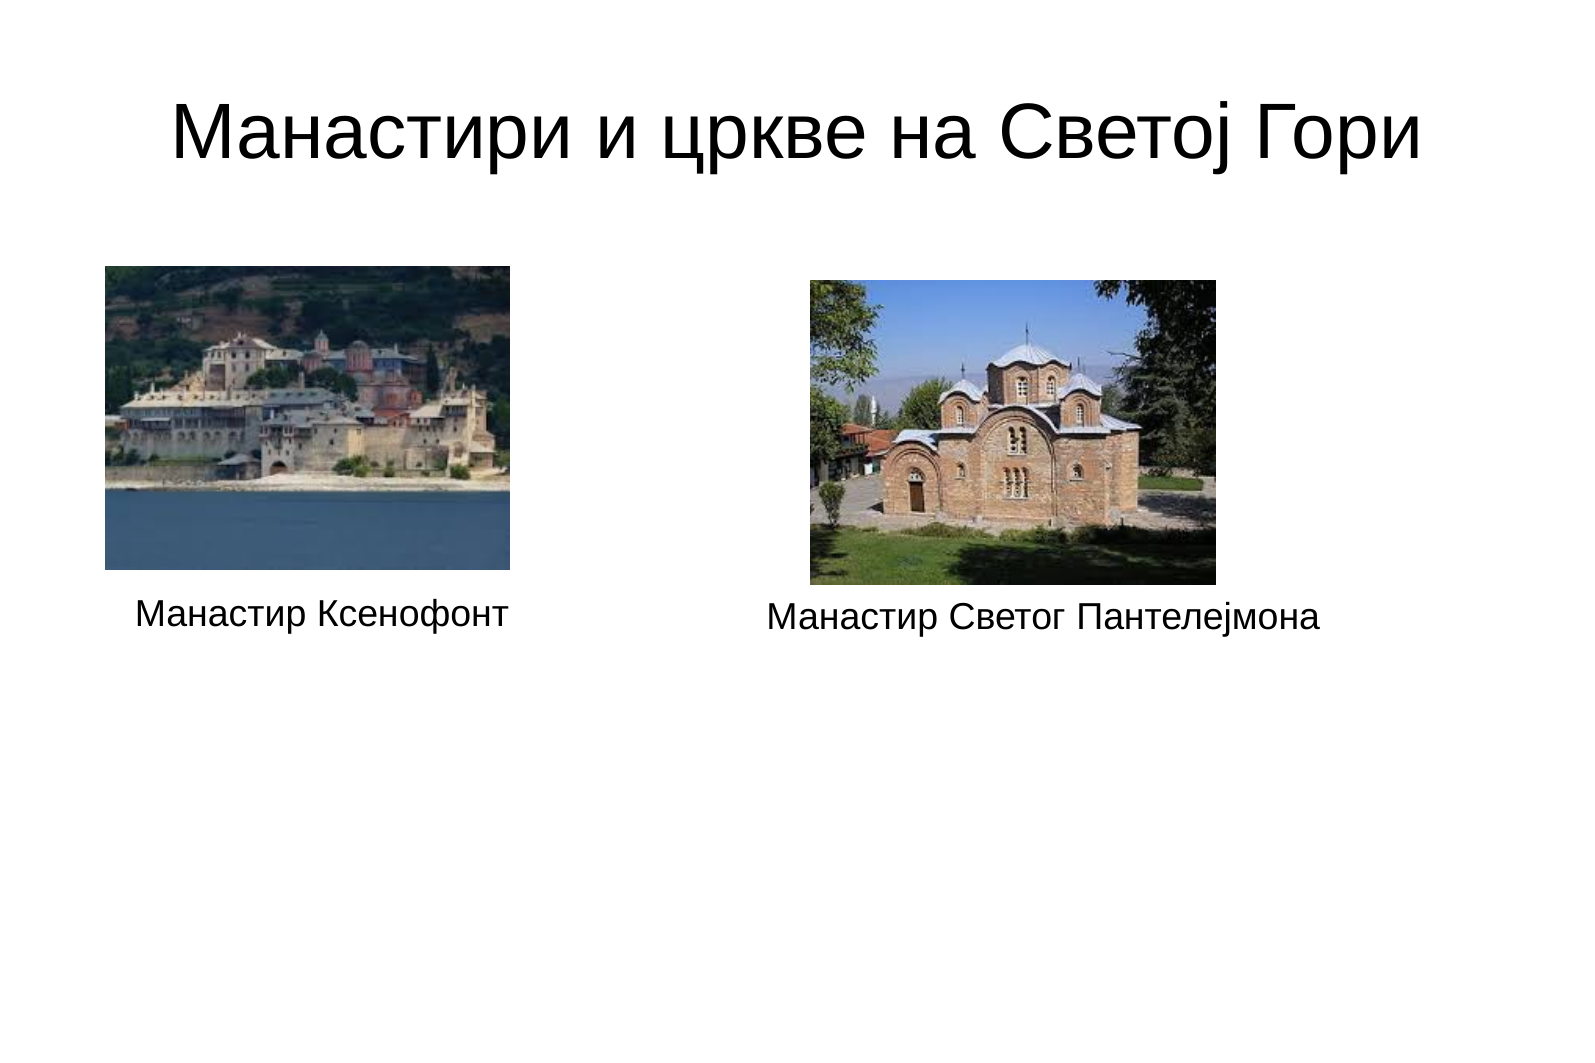

# Манастири и цркве на Светој Гори
Манастир Ксенофонт
Манастир Светог Пантелејмона